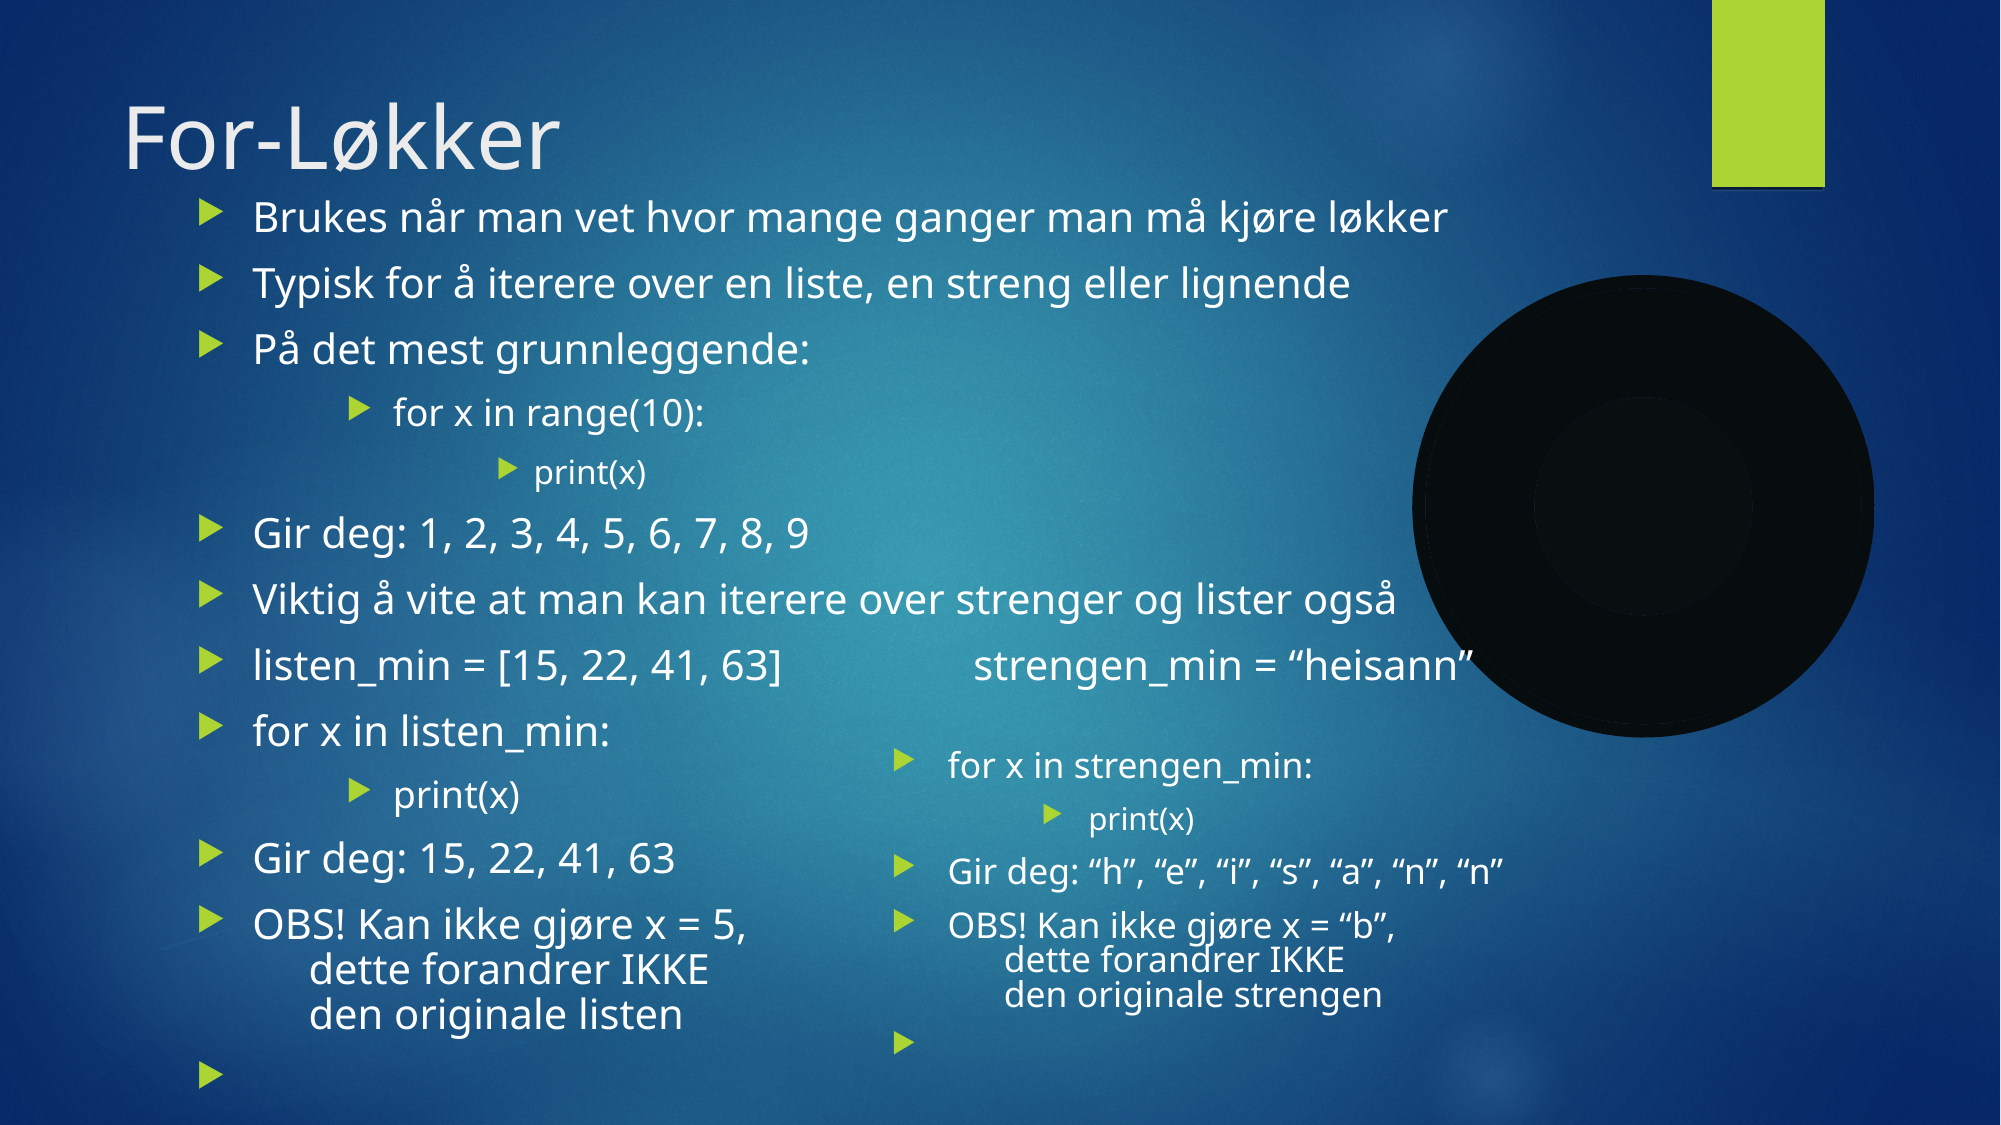

# For-Løkker
Brukes når man vet hvor mange ganger man må kjøre løkker
Typisk for å iterere over en liste, en streng eller lignende
På det mest grunnleggende:
for x in range(10):
print(x)
Gir deg: 1, 2, 3, 4, 5, 6, 7, 8, 9
Viktig å vite at man kan iterere over strenger og lister også
listen_min = [15, 22, 41, 63]	 strengen_min = “heisann”
for x in listen_min:
print(x)
Gir deg: 15, 22, 41, 63
OBS! Kan ikke gjøre x = 5,
dette forandrer IKKE
den originale listen
for x in strengen_min:
print(x)
Gir deg: “h”, “e”, “i”, “s”, “a”, “n”, “n”
OBS! Kan ikke gjøre x = “b”,
dette forandrer IKKE
den originale strengen